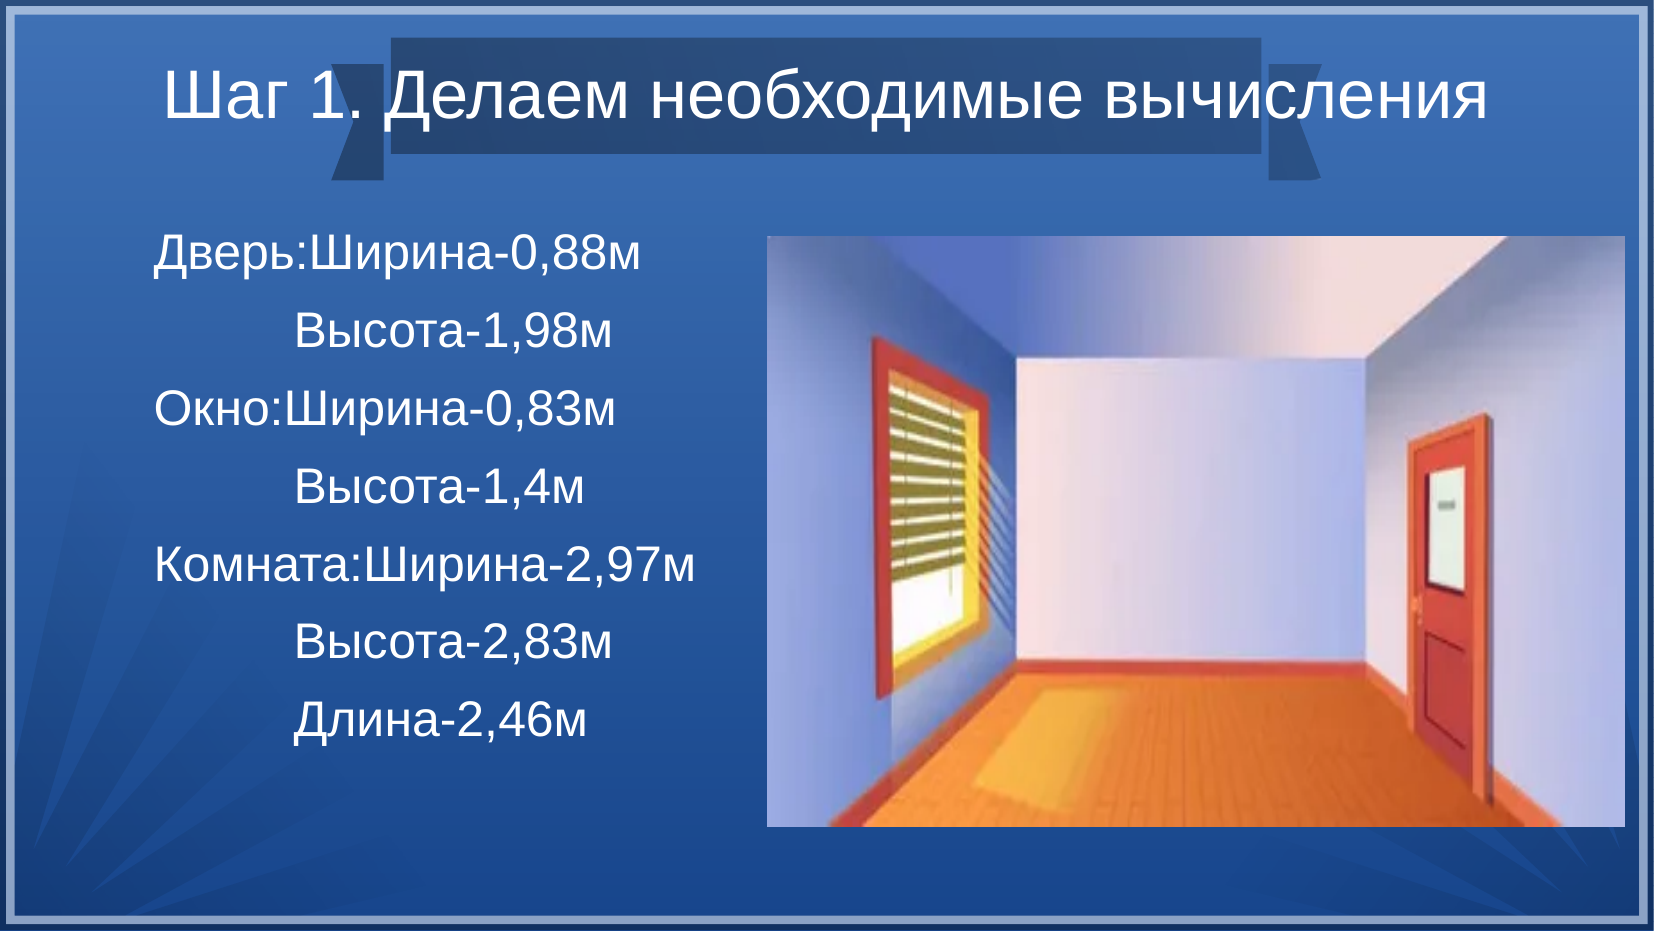

Шаг 1. Делаем необходимые вычисления
# Дверь:Ширина-0,88м
 Высота-1,98м
Окно:Ширина-0,83м
 Высота-1,4м
Комната:Ширина-2,97м
 Высота-2,83м
 Длина-2,46м